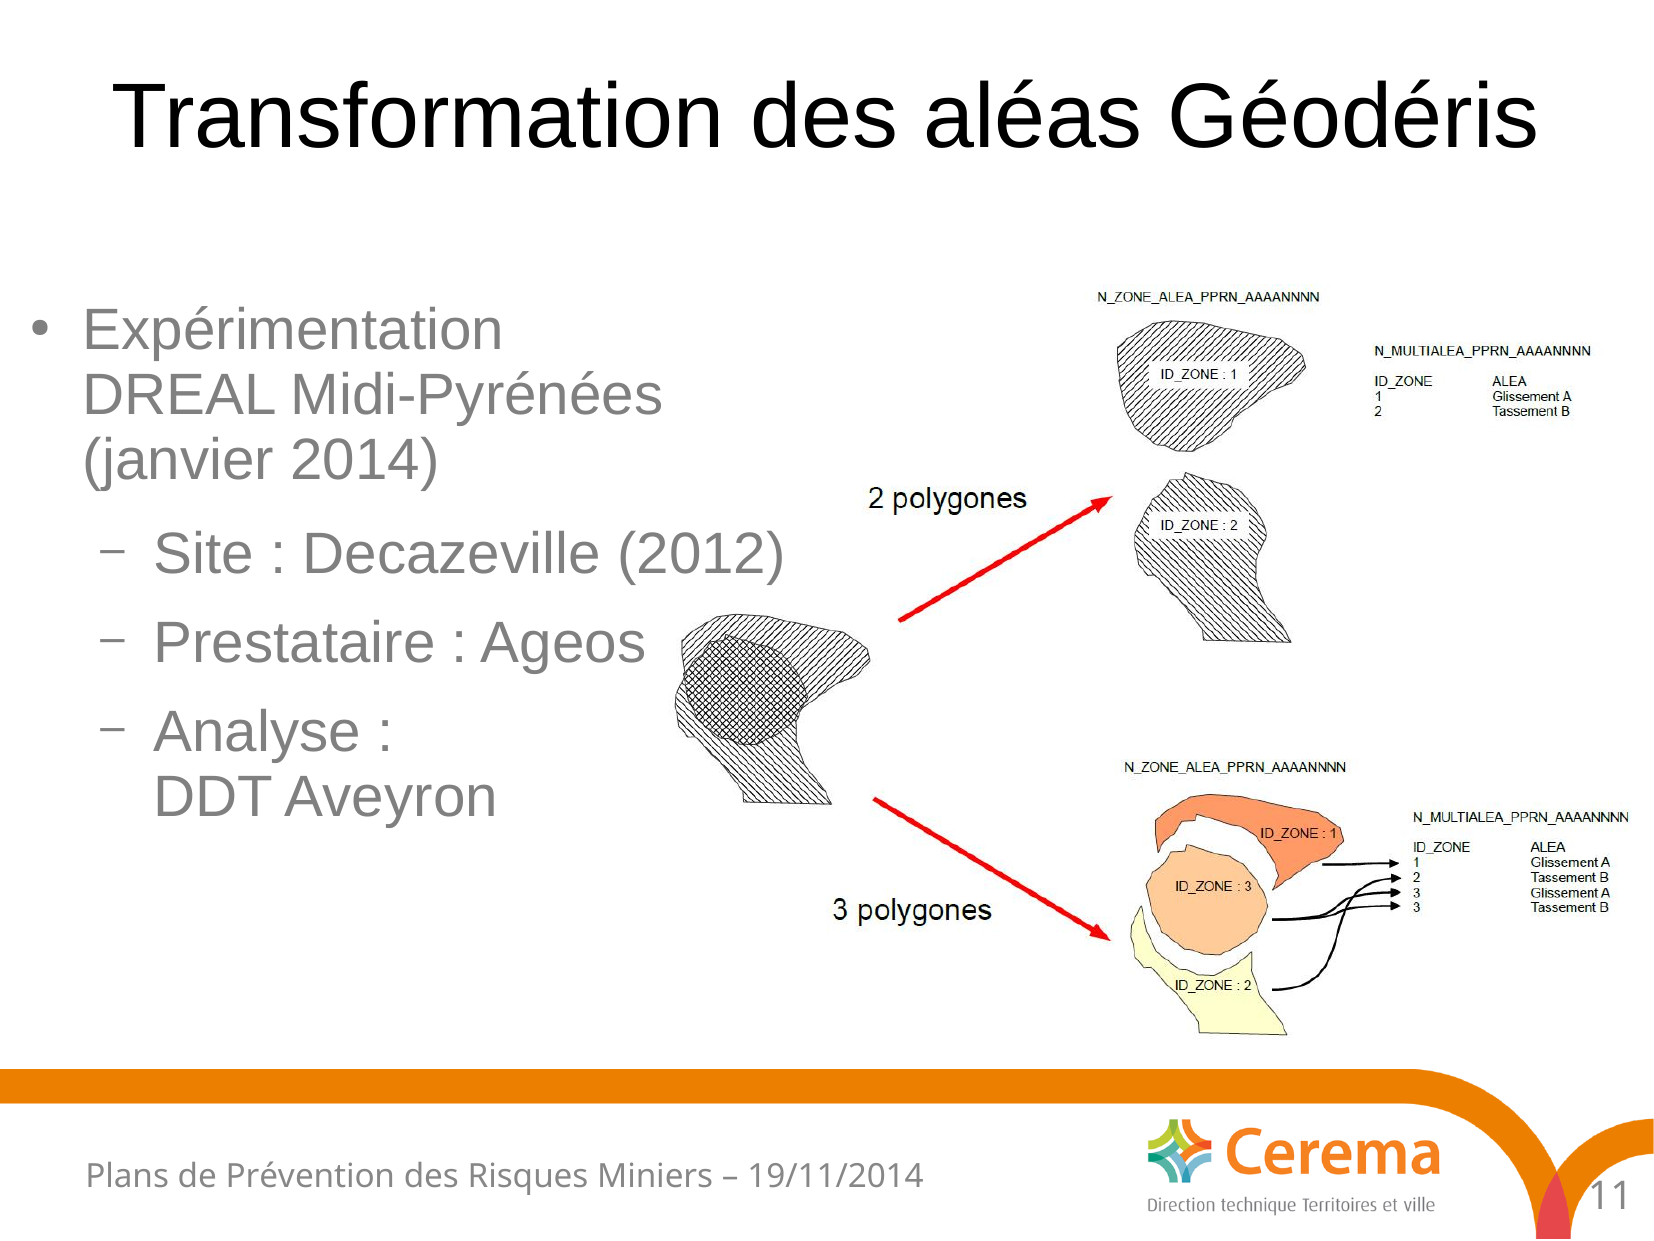

# Transformation des aléas Géodéris
Expérimentation
DREAL Midi-Pyrénées
(janvier 2014)
Site : Decazeville (2012)
Prestataire : Ageos
Analyse :
DDT Aveyron